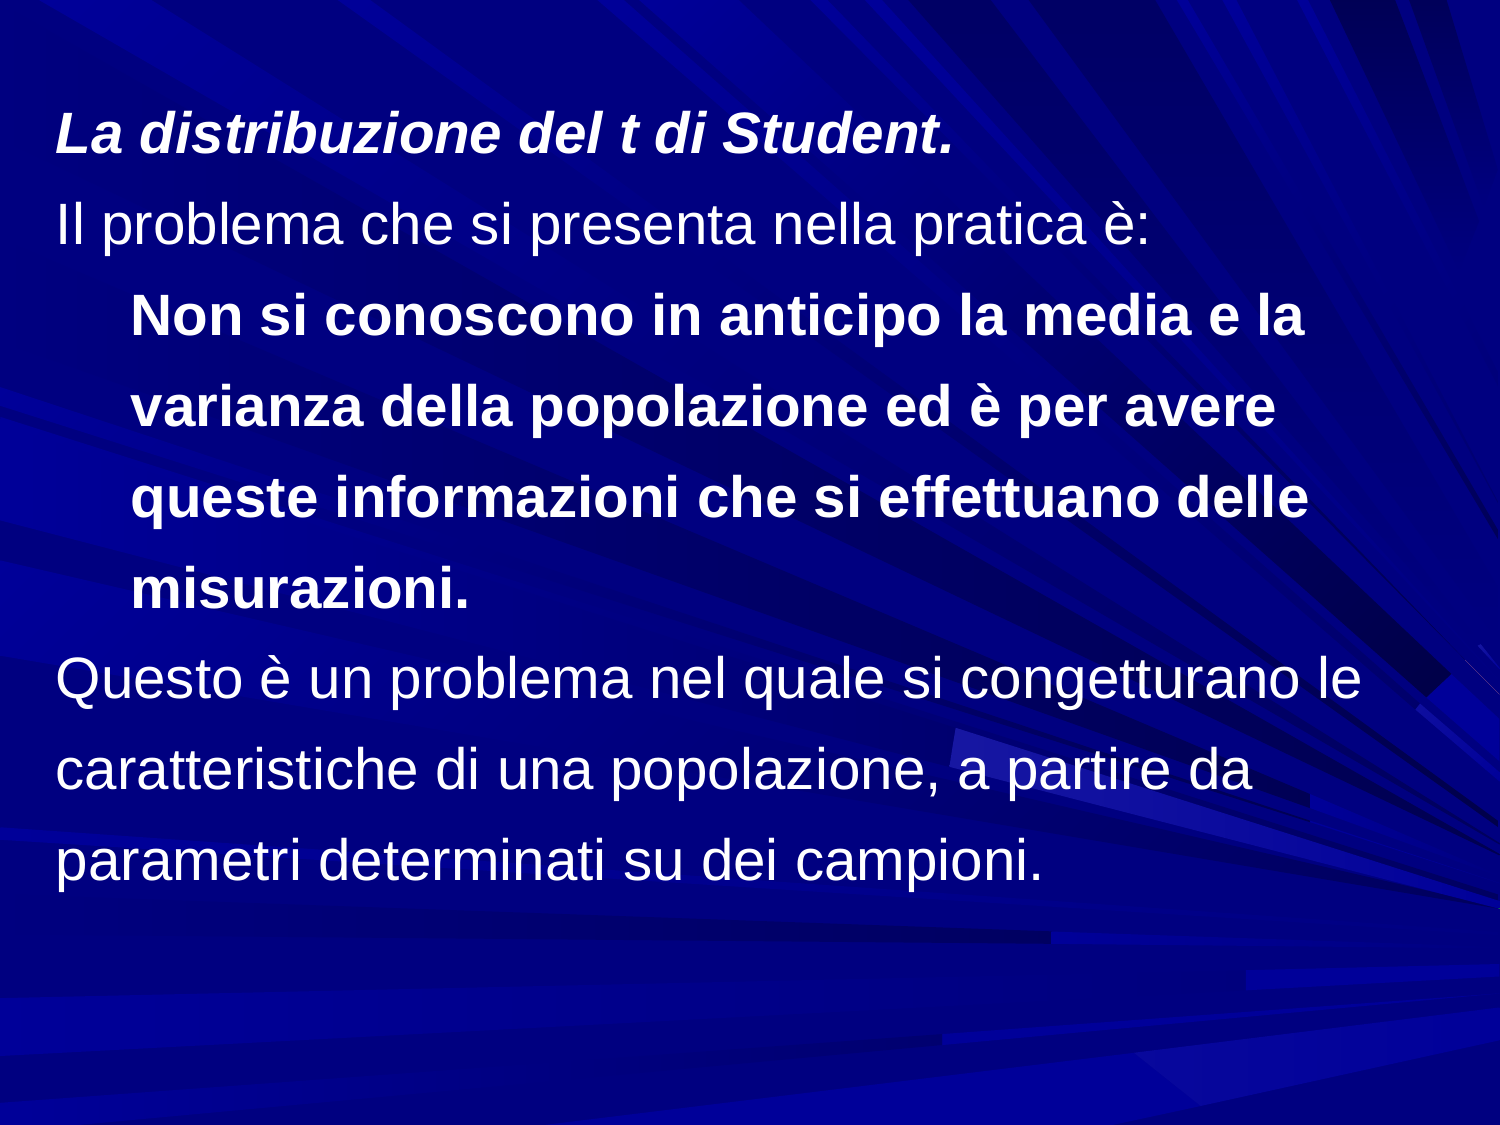

La distribuzione del t di Student.
Il problema che si presenta nella pratica è:
Non si conoscono in anticipo la media e la varianza della popolazione ed è per avere queste informazioni che si effettuano delle misurazioni.
Questo è un problema nel quale si congetturano le caratteristiche di una popolazione, a partire da parametri determinati su dei campioni.